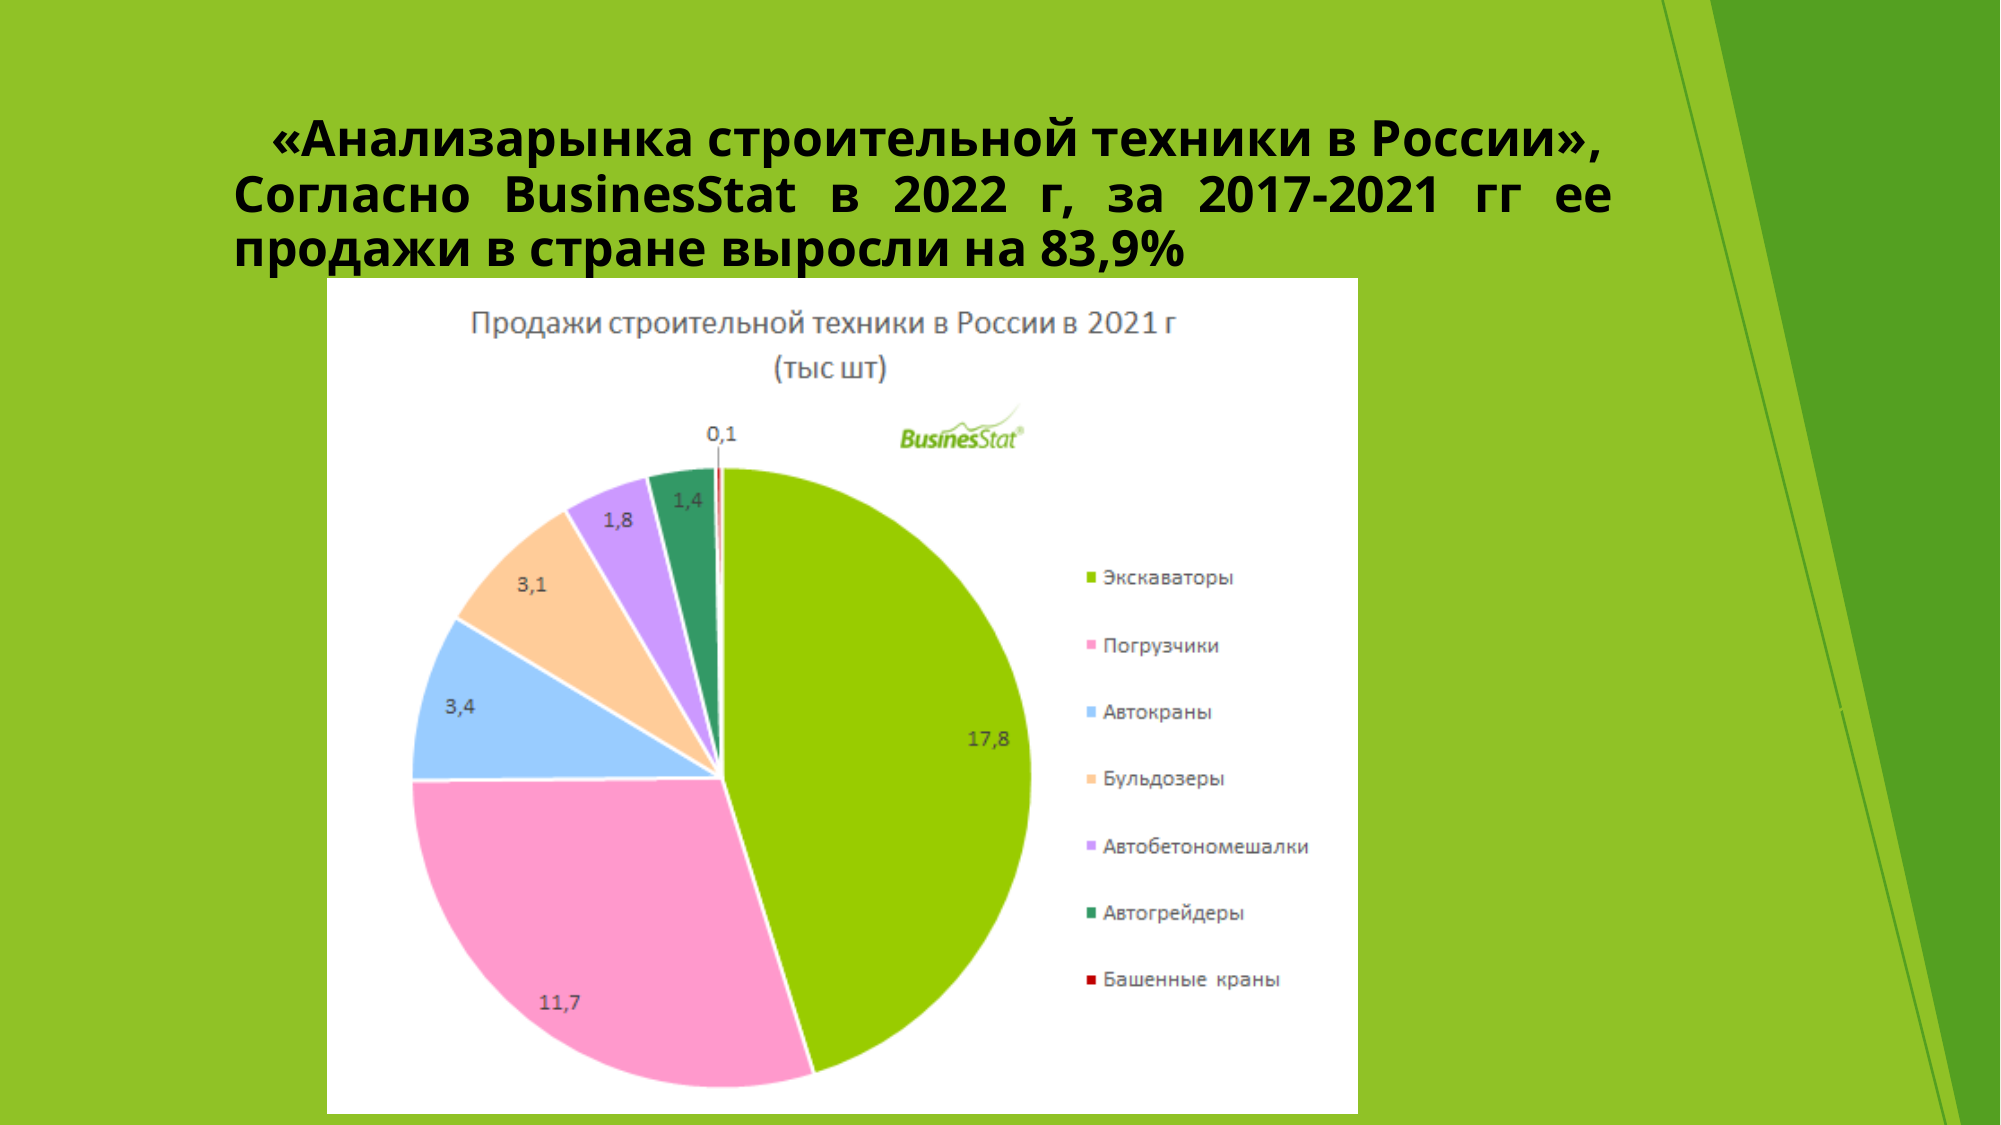

# П«Анализарынка строительной техники в России», Согласно BusinesStat в 2022 г, за 2017-2021 гг ее продажи в стране выросли на 83,9%